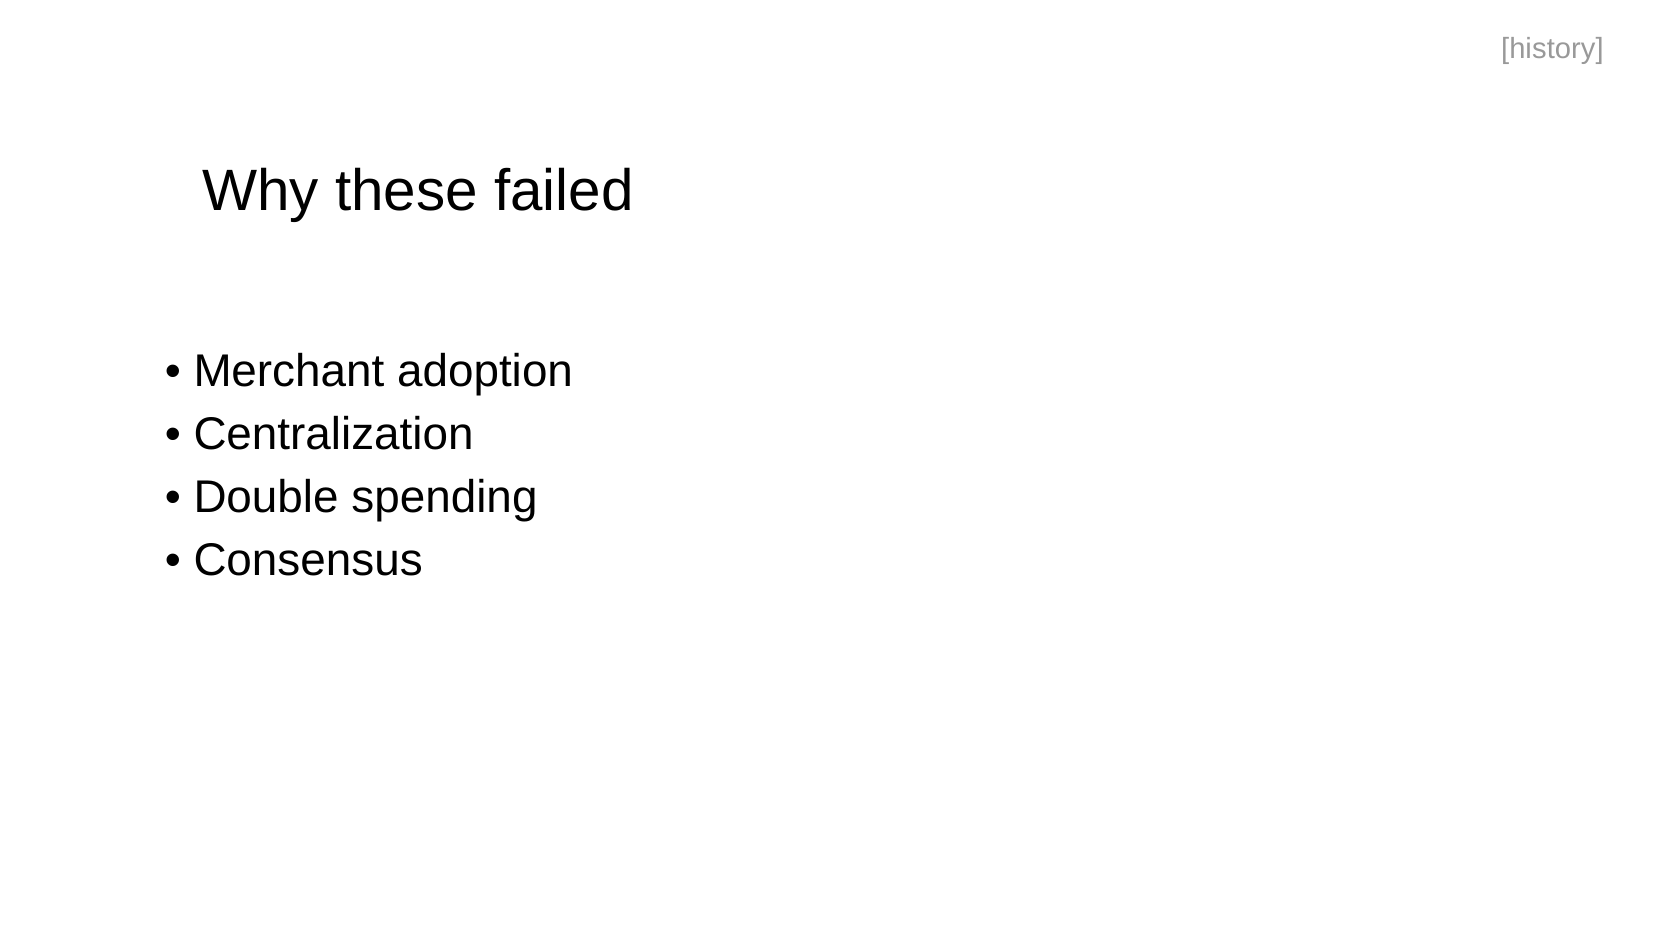

[history]
Why these failed
• Merchant adoption
• Centralization
• Double spending
• Consensus